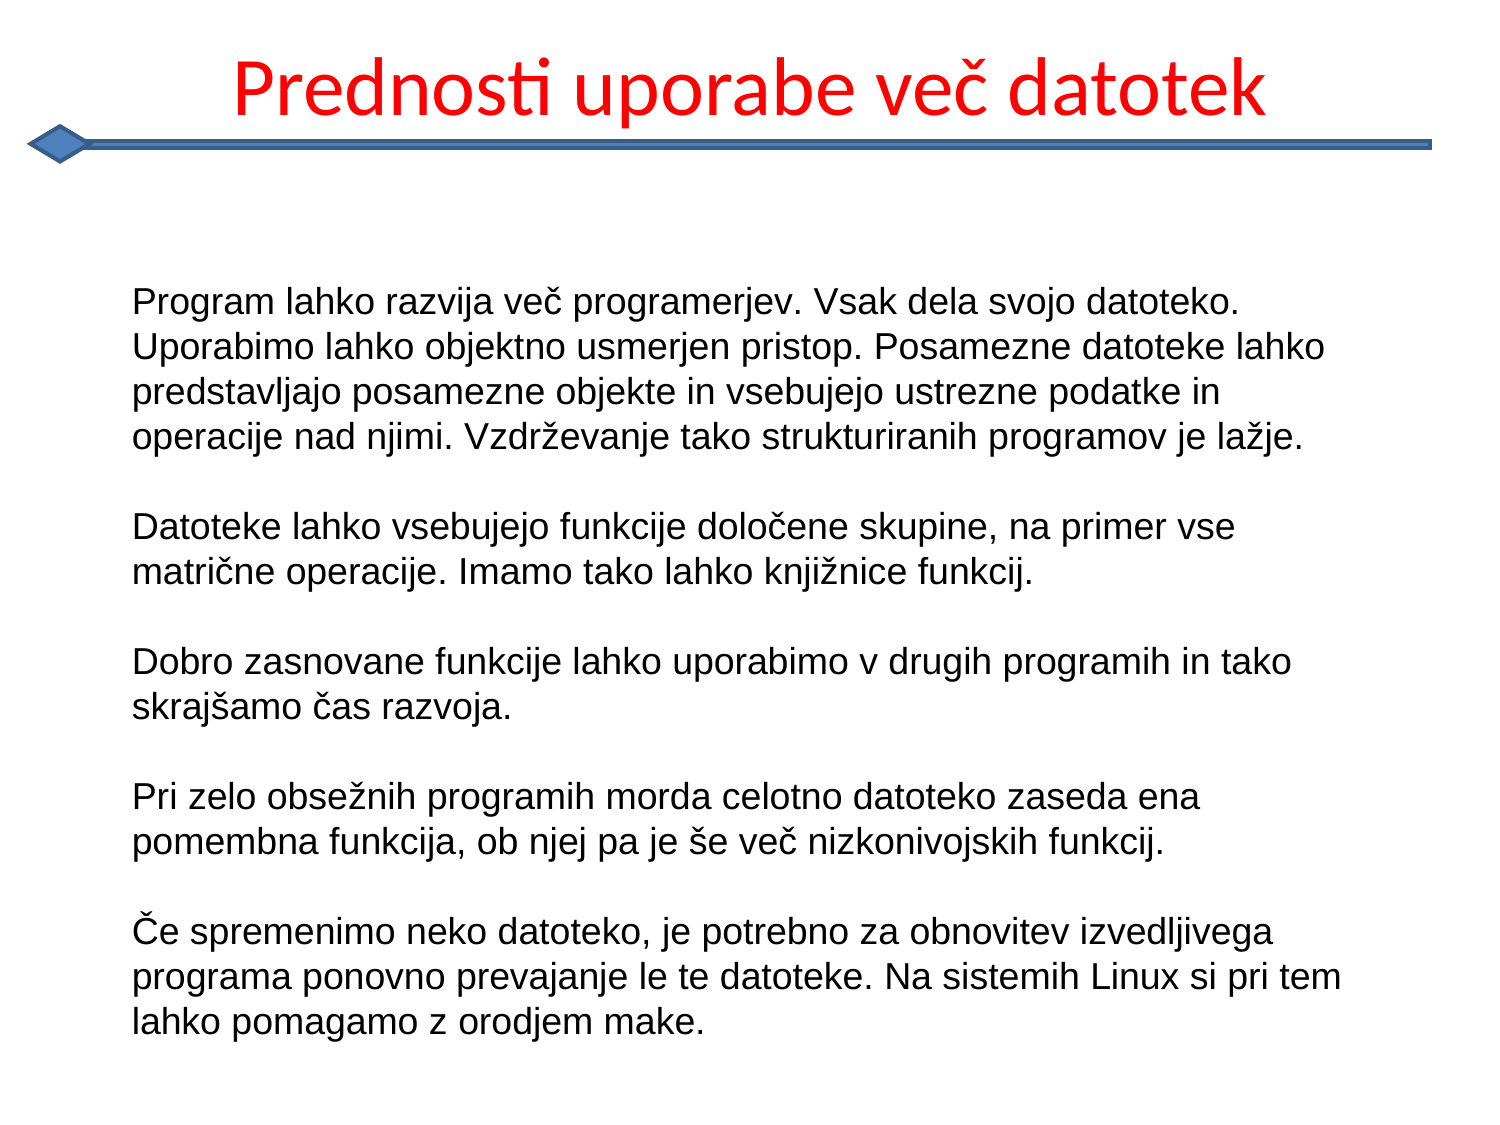

# Prednosti uporabe več datotek
Program lahko razvija več programerjev. Vsak dela svojo datoteko.
Uporabimo lahko objektno usmerjen pristop. Posamezne datoteke lahko predstavljajo posamezne objekte in vsebujejo ustrezne podatke in operacije nad njimi. Vzdrževanje tako strukturiranih programov je lažje.
Datoteke lahko vsebujejo funkcije določene skupine, na primer vse matrične operacije. Imamo tako lahko knjižnice funkcij.
Dobro zasnovane funkcije lahko uporabimo v drugih programih in tako skrajšamo čas razvoja.
Pri zelo obsežnih programih morda celotno datoteko zaseda ena pomembna funkcija, ob njej pa je še več nizkonivojskih funkcij.
Če spremenimo neko datoteko, je potrebno za obnovitev izvedljivega programa ponovno prevajanje le te datoteke. Na sistemih Linux si pri tem lahko pomagamo z orodjem make.